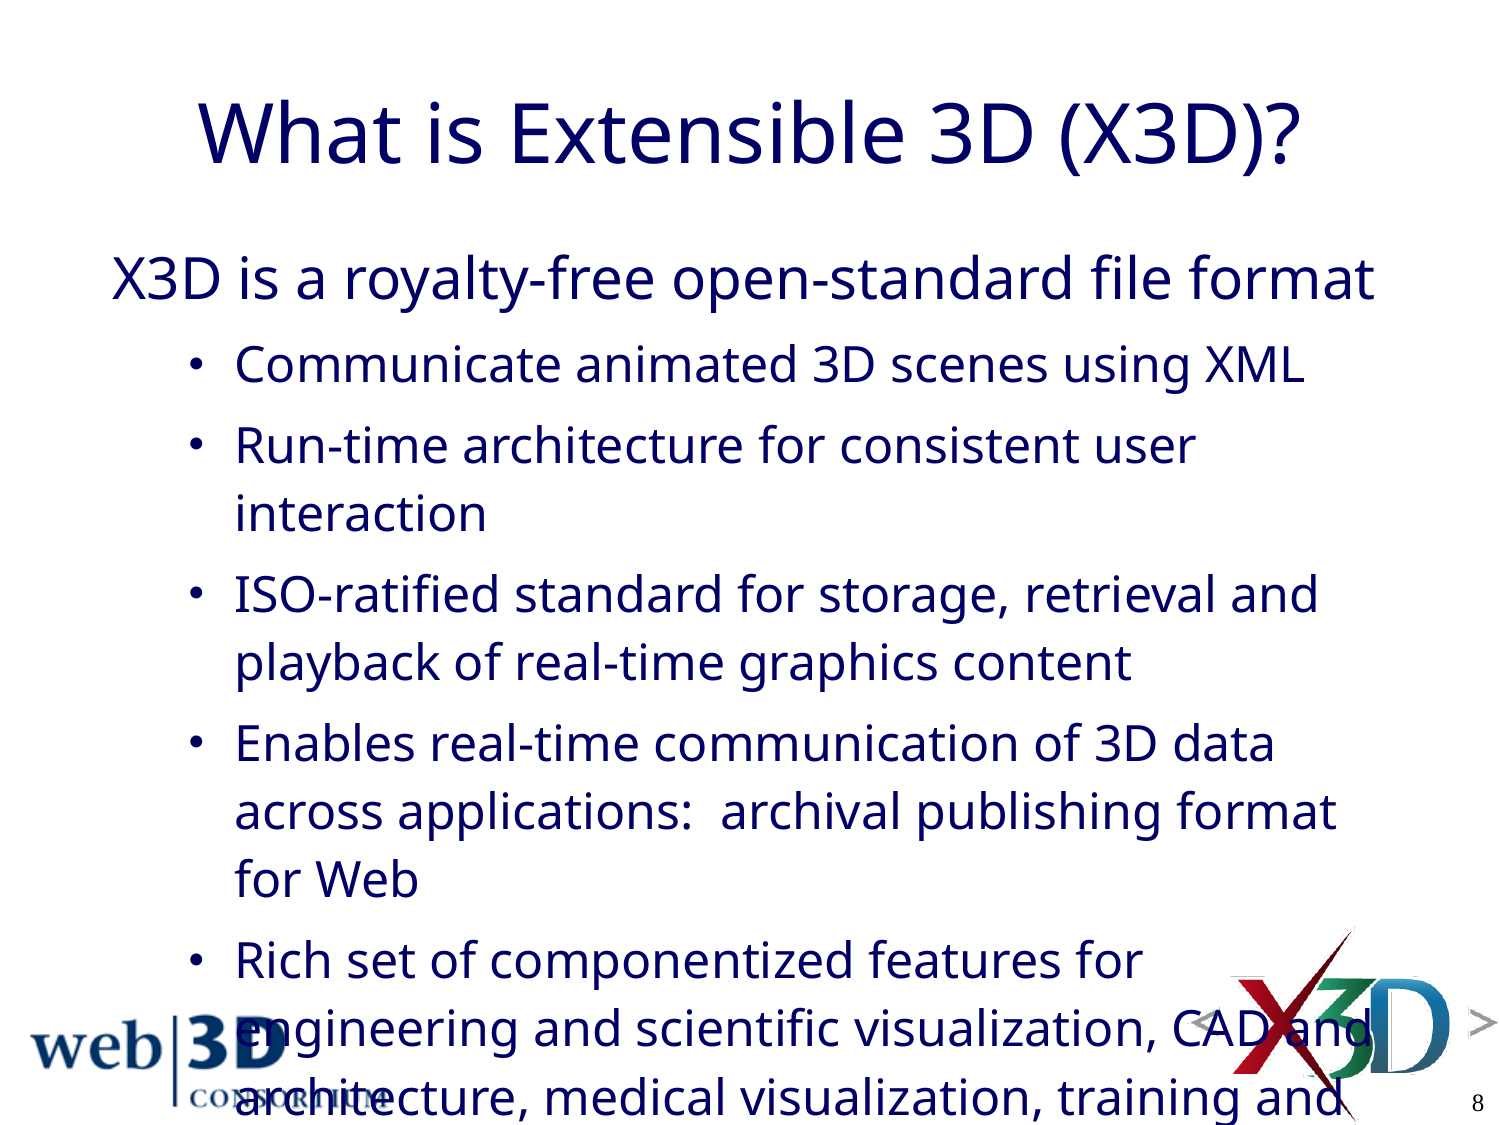

# What is Extensible 3D (X3D)?
X3D is a royalty-free open-standard file format
Communicate animated 3D scenes using XML
Run-time architecture for consistent user interaction
ISO-ratified standard for storage, retrieval and playback of real-time graphics content
Enables real-time communication of 3D data across applications: archival publishing format for Web
Rich set of componentized features for engineering and scientific visualization, CAD and architecture, medical visualization, training and simulation, multimedia, entertainment, education, and more